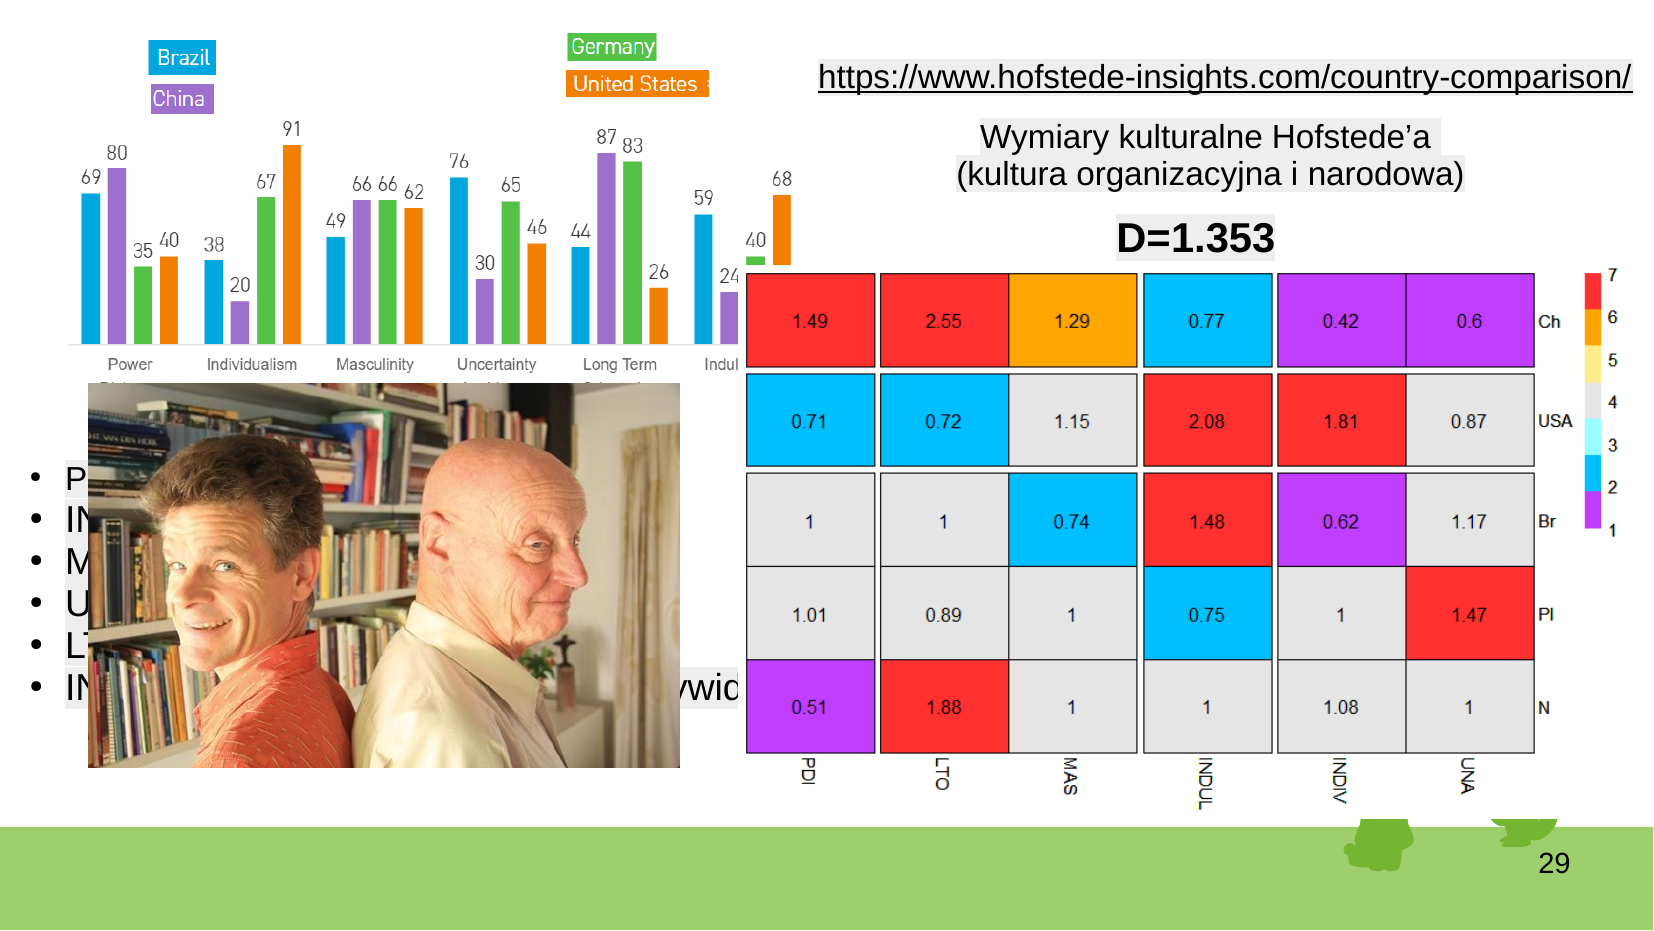

https://www.hofstede-insights.com/country-comparison/
Wymiary kulturalne Hofstede’a
(kultura organizacyjna i narodowa)
D=1.353
PDI poczucie hierarchii
INDIV indywidualizm
MAS męskość
UNA wiara w absolutną prawdę
LTO pragmatyzm, dalekie cele
INDUL swoboda w zasp. potrzeb indywid.
29